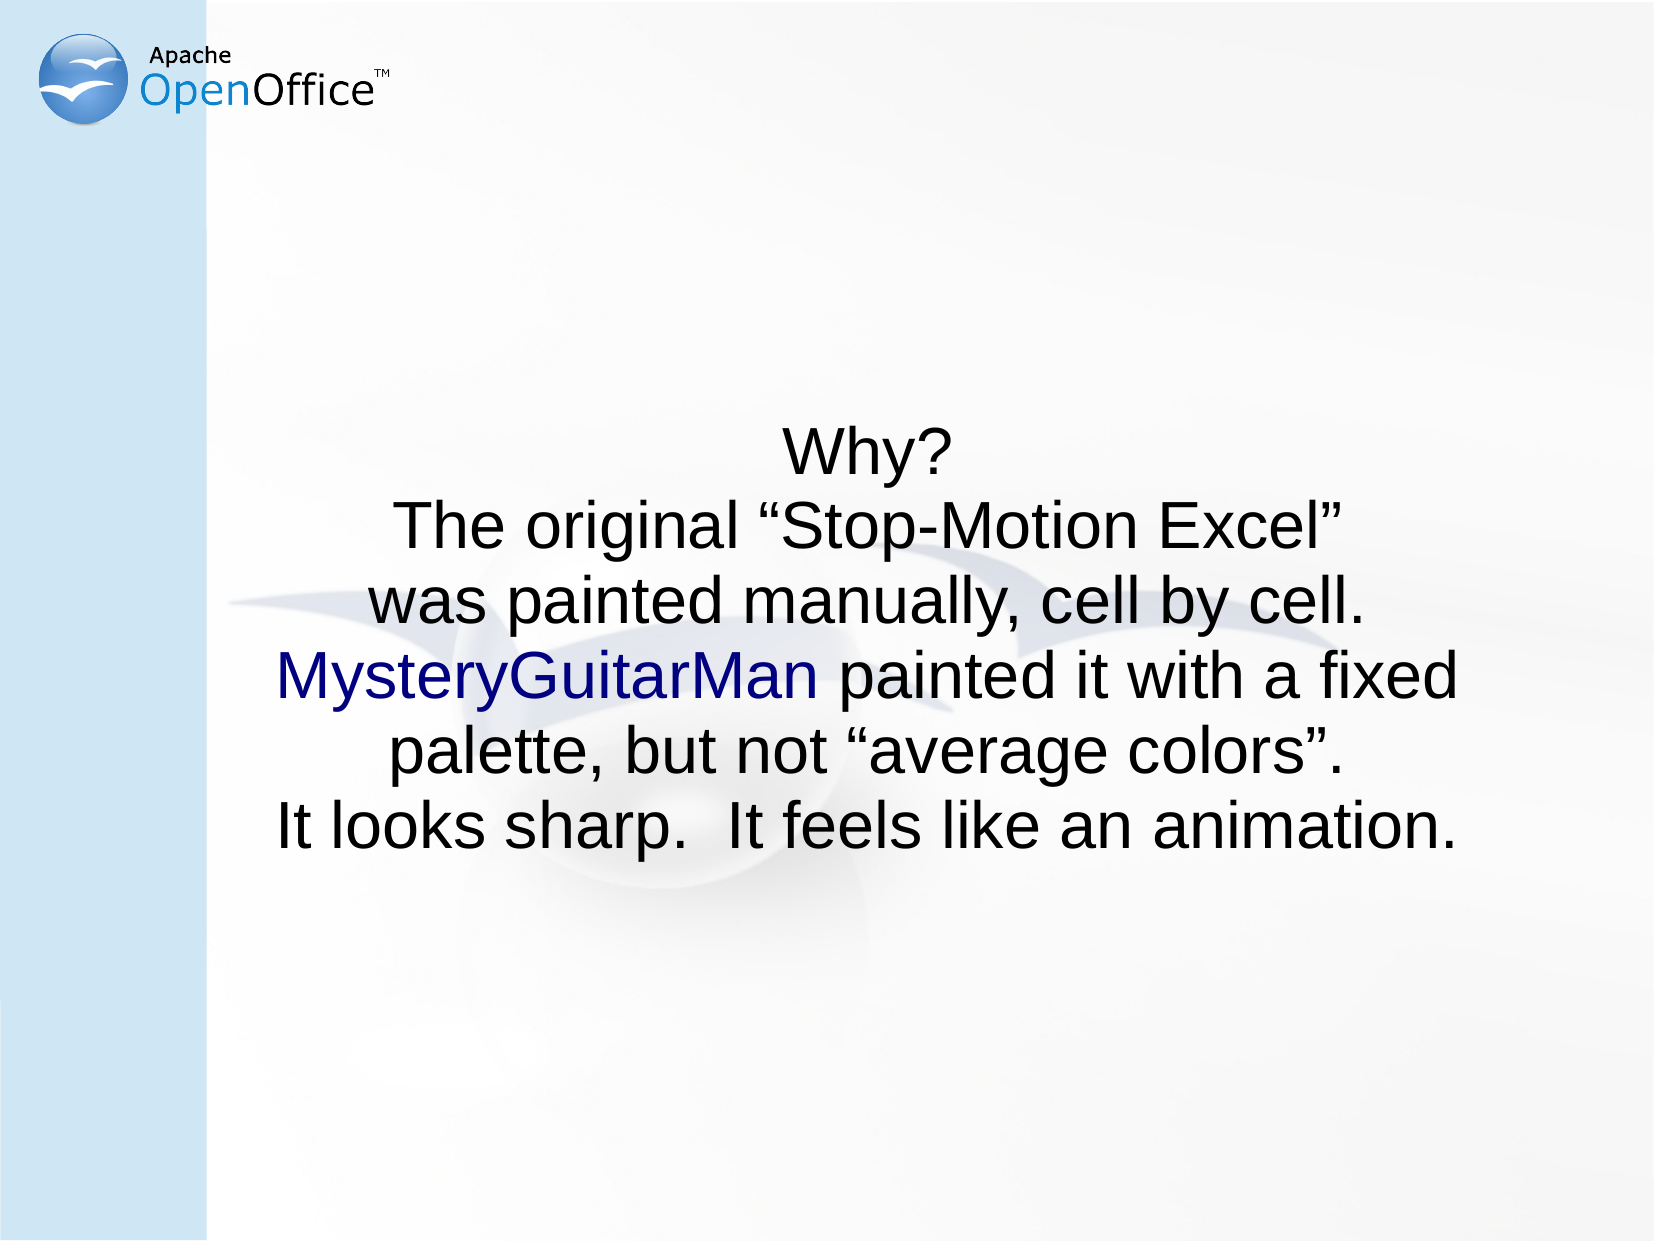

# Why?
The original “Stop-Motion Excel”
was painted manually, cell by cell.
MysteryGuitarMan painted it with a fixed palette, but not “average colors”.
It looks sharp. It feels like an animation.